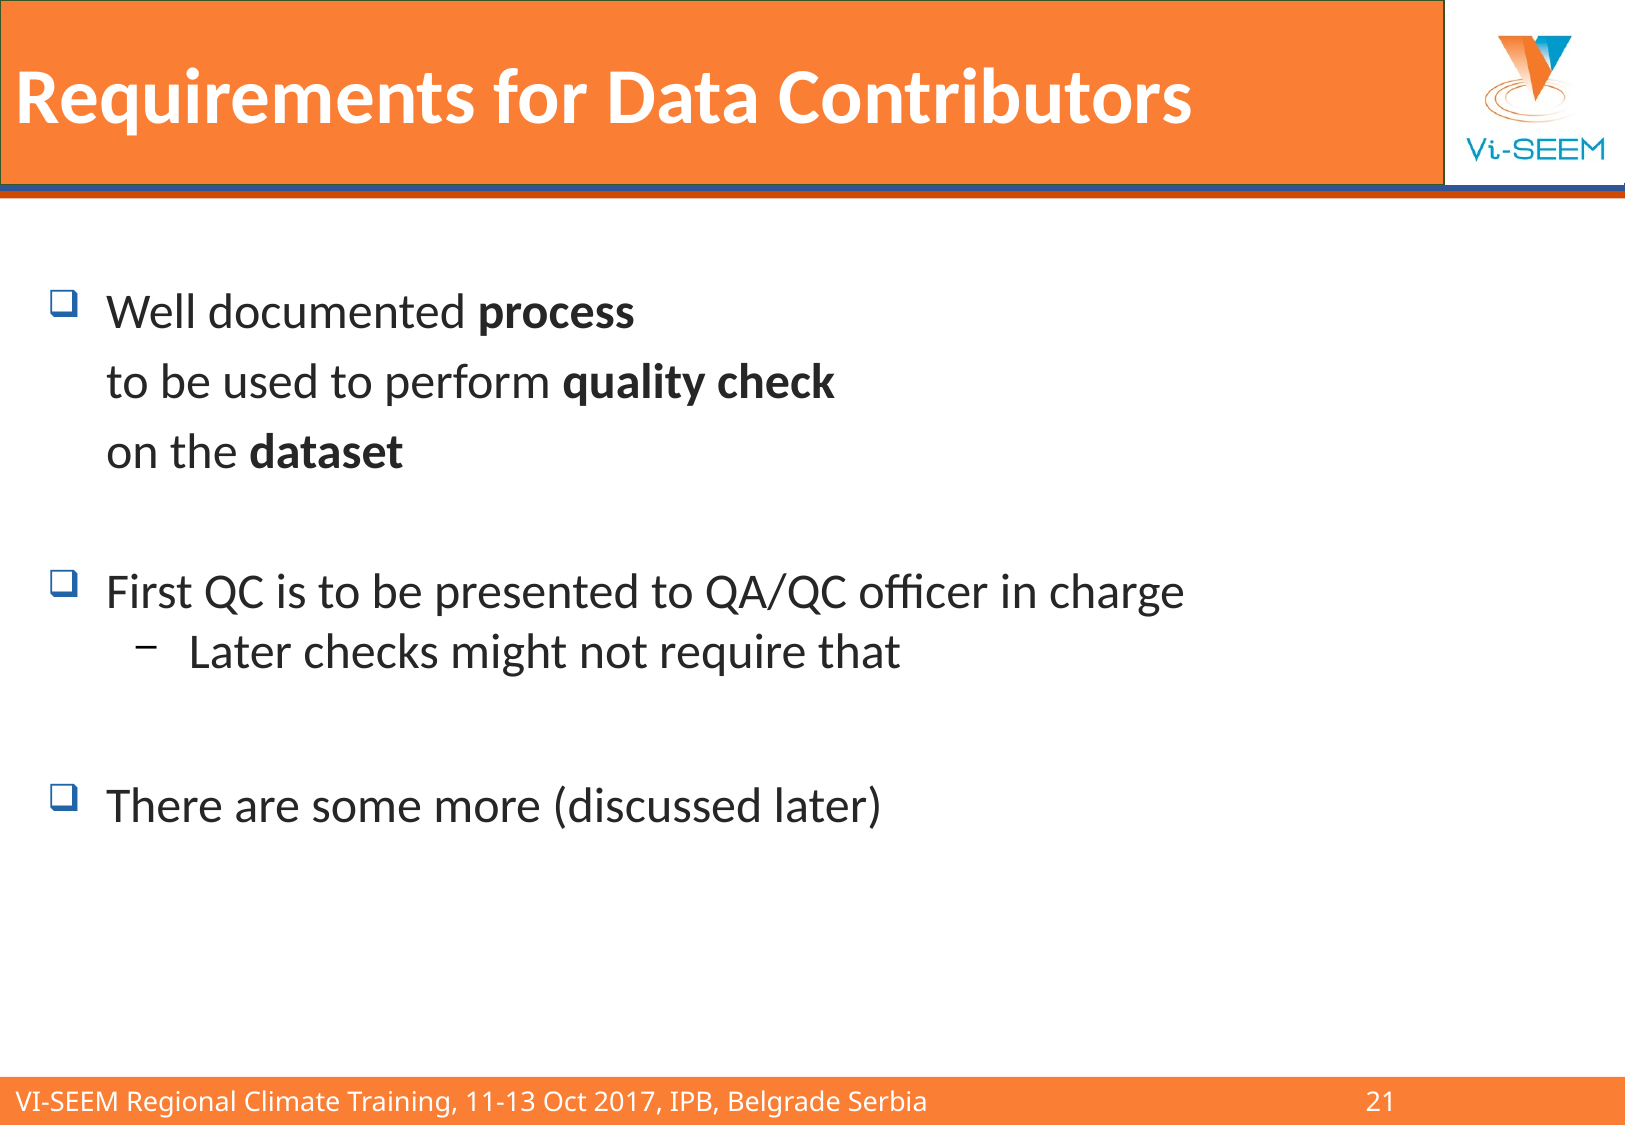

# Requirements for Data Contributors
Well documented process
to be used to perform quality check
on the dataset
First QC is to be presented to QA/QC officer in charge
Later checks might not require that
There are some more (discussed later)
VI-SEEM Regional Climate Training, 11-13 Oct 2017, IPB, Belgrade Serbia